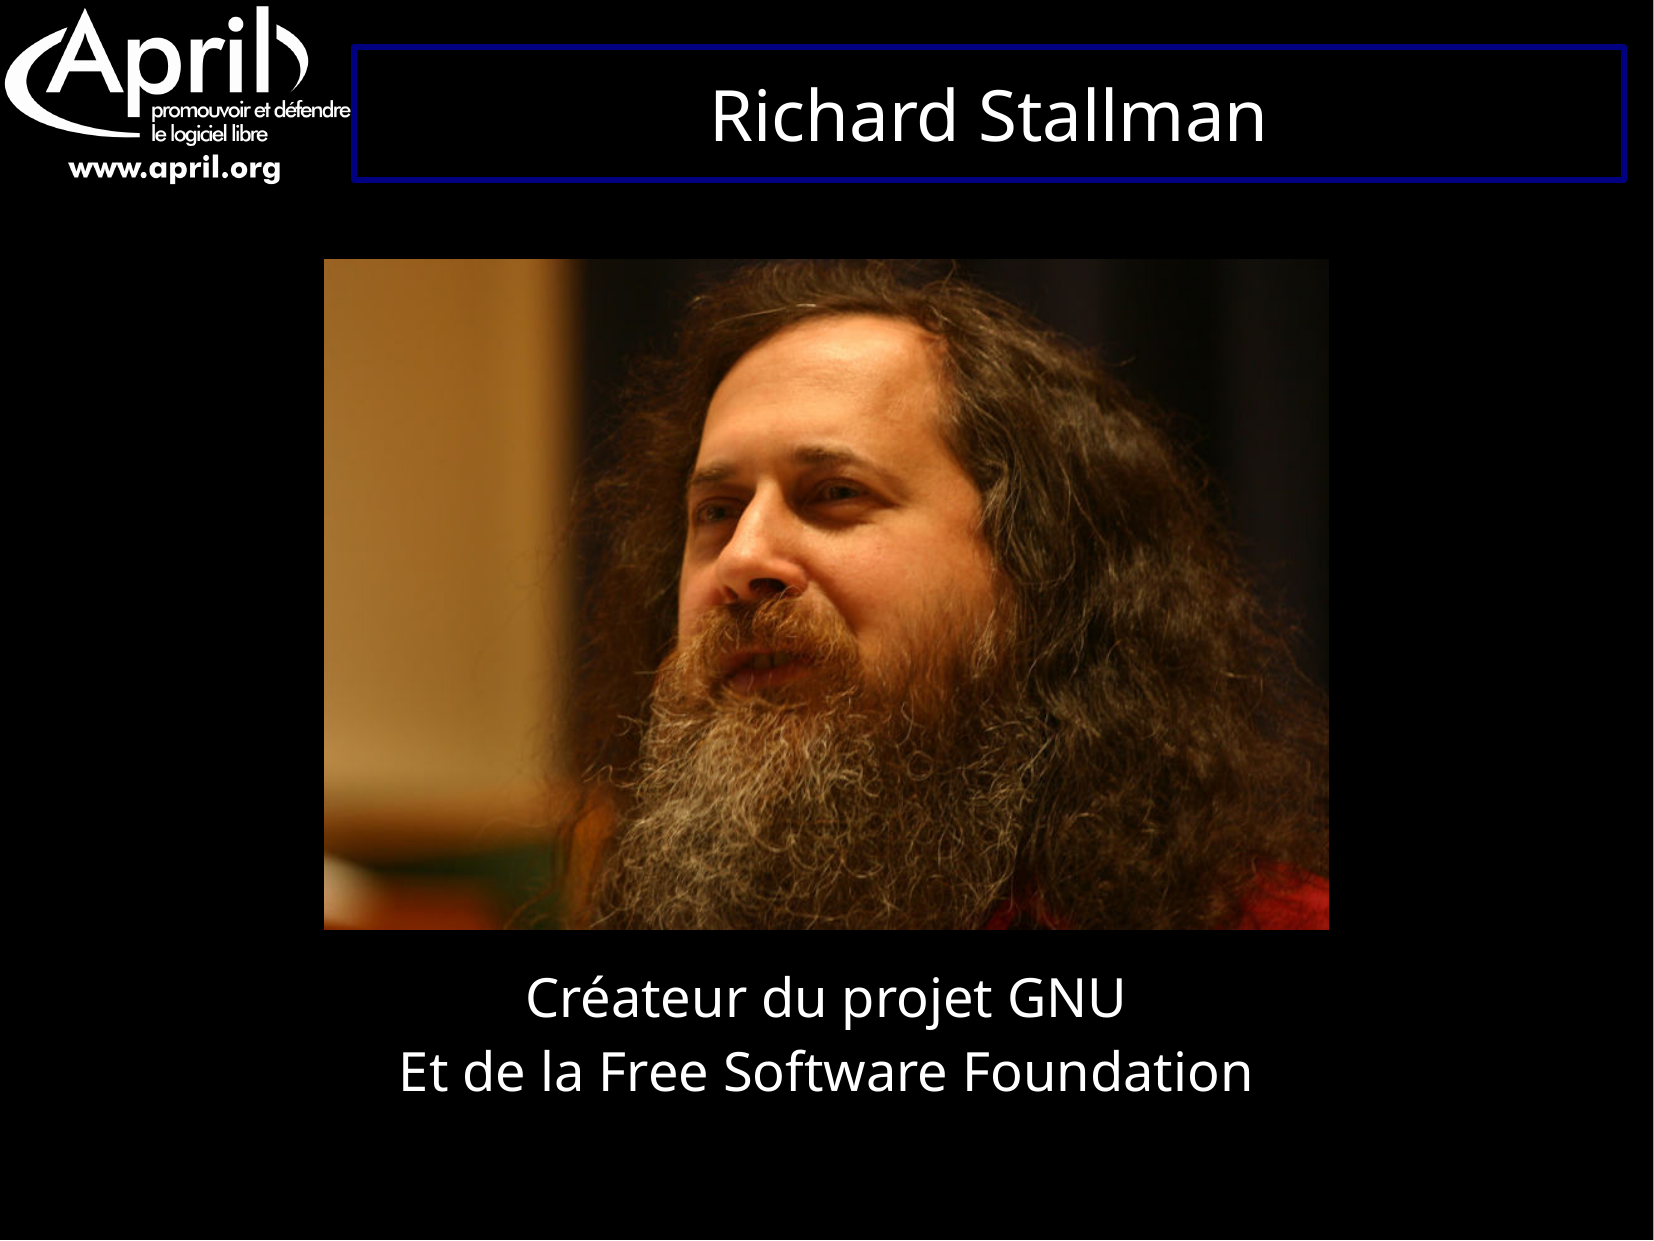

# Richard Stallman
Créateur du projet GNU
Et de la Free Software Foundation